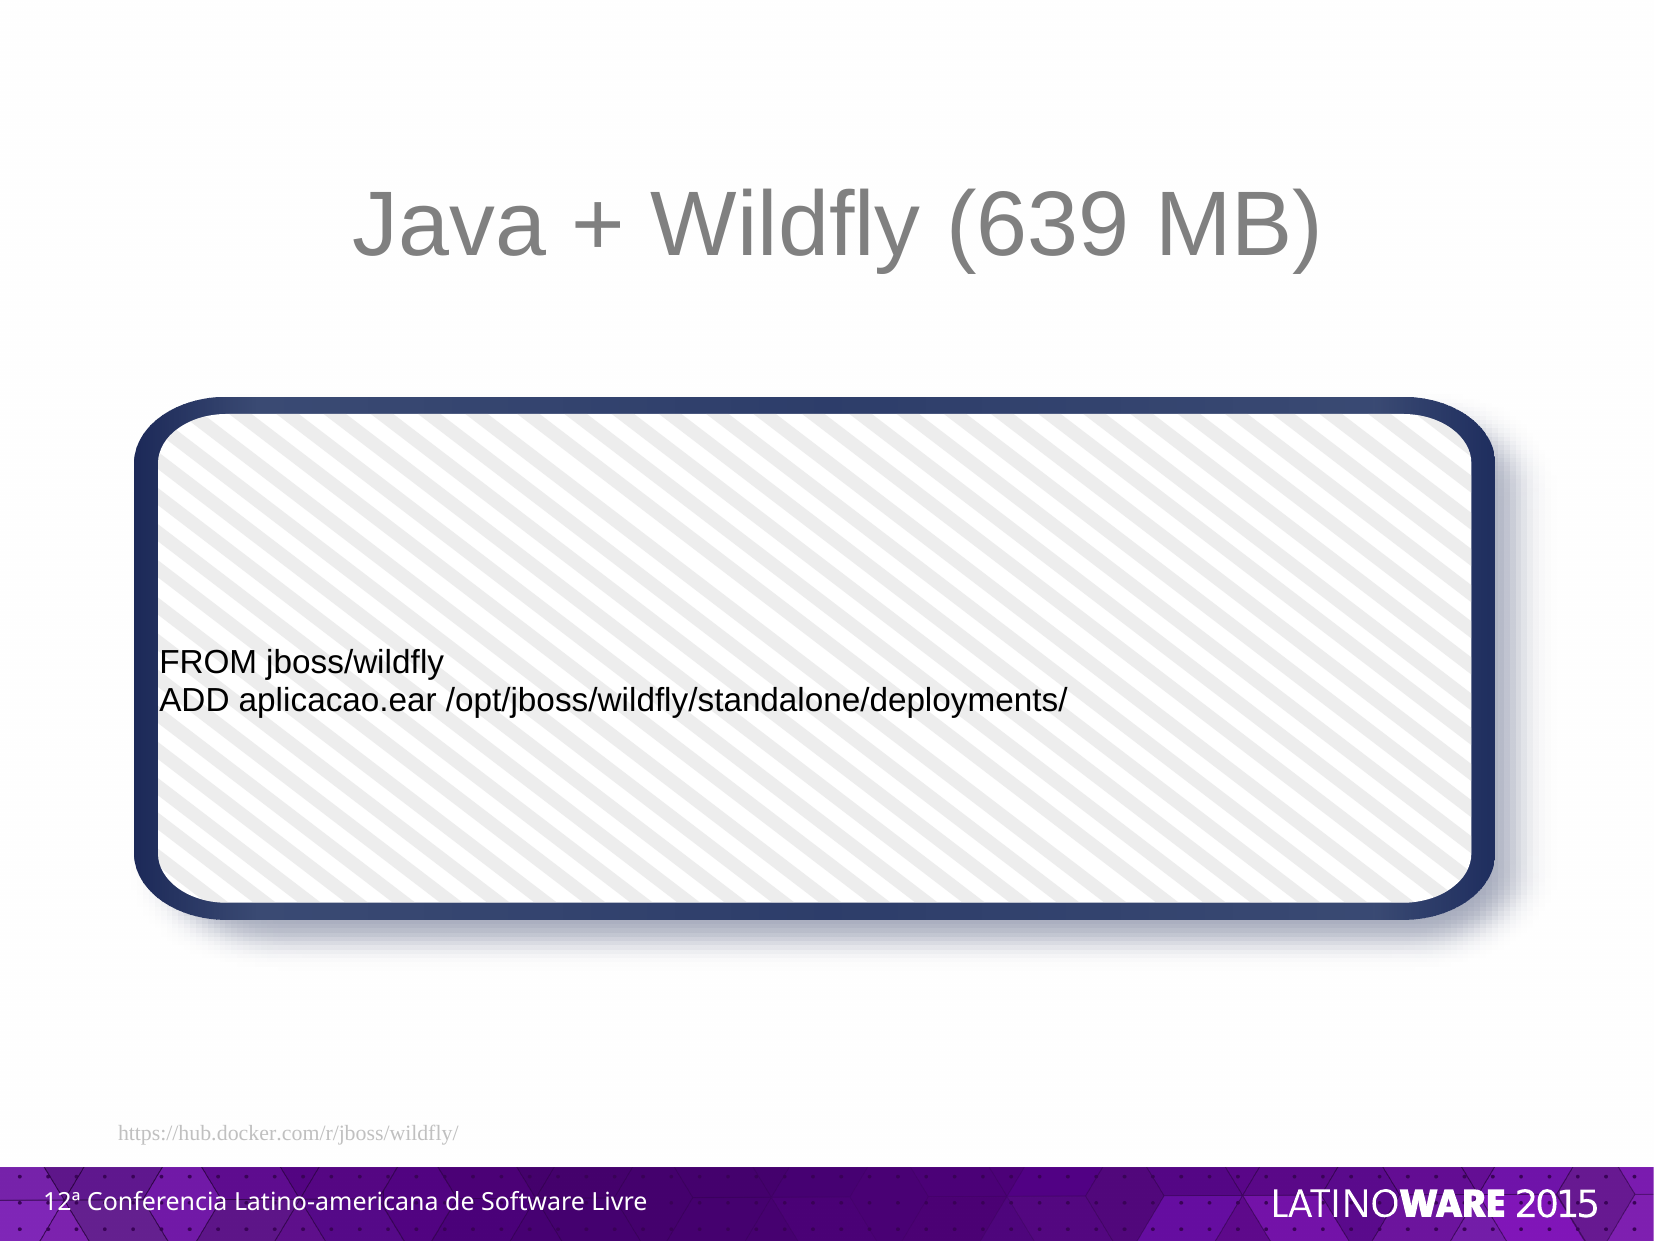

Java + Wildfly (639 MB)
FROM jboss/wildfly
ADD aplicacao.ear /opt/jboss/wildfly/standalone/deployments/
https://hub.docker.com/r/jboss/wildfly/
12ª Conferencia Latino-americana de Software Livre